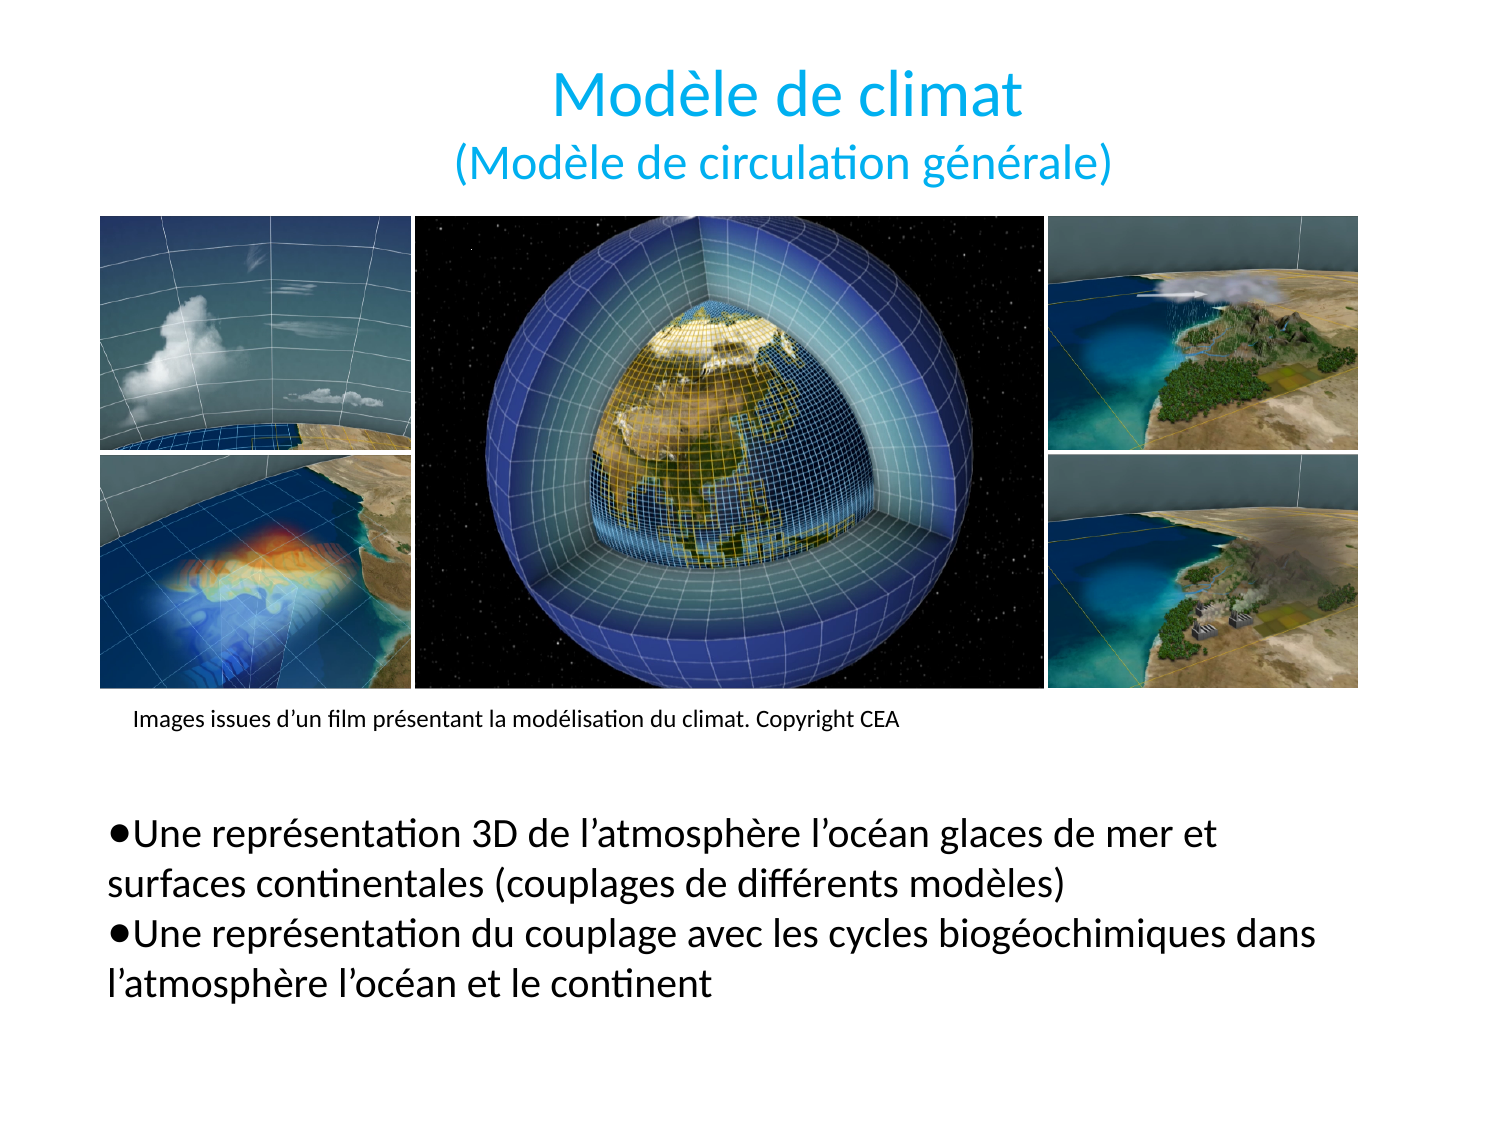

Modèle de climat
(Modèle de circulation générale)
Images issues d’un film présentant la modélisation du climat. Copyright CEA
Une représentation 3D de l’atmosphère l’océan glaces de mer et surfaces continentales (couplages de différents modèles)
Une représentation du couplage avec les cycles biogéochimiques dans l’atmosphère l’océan et le continent